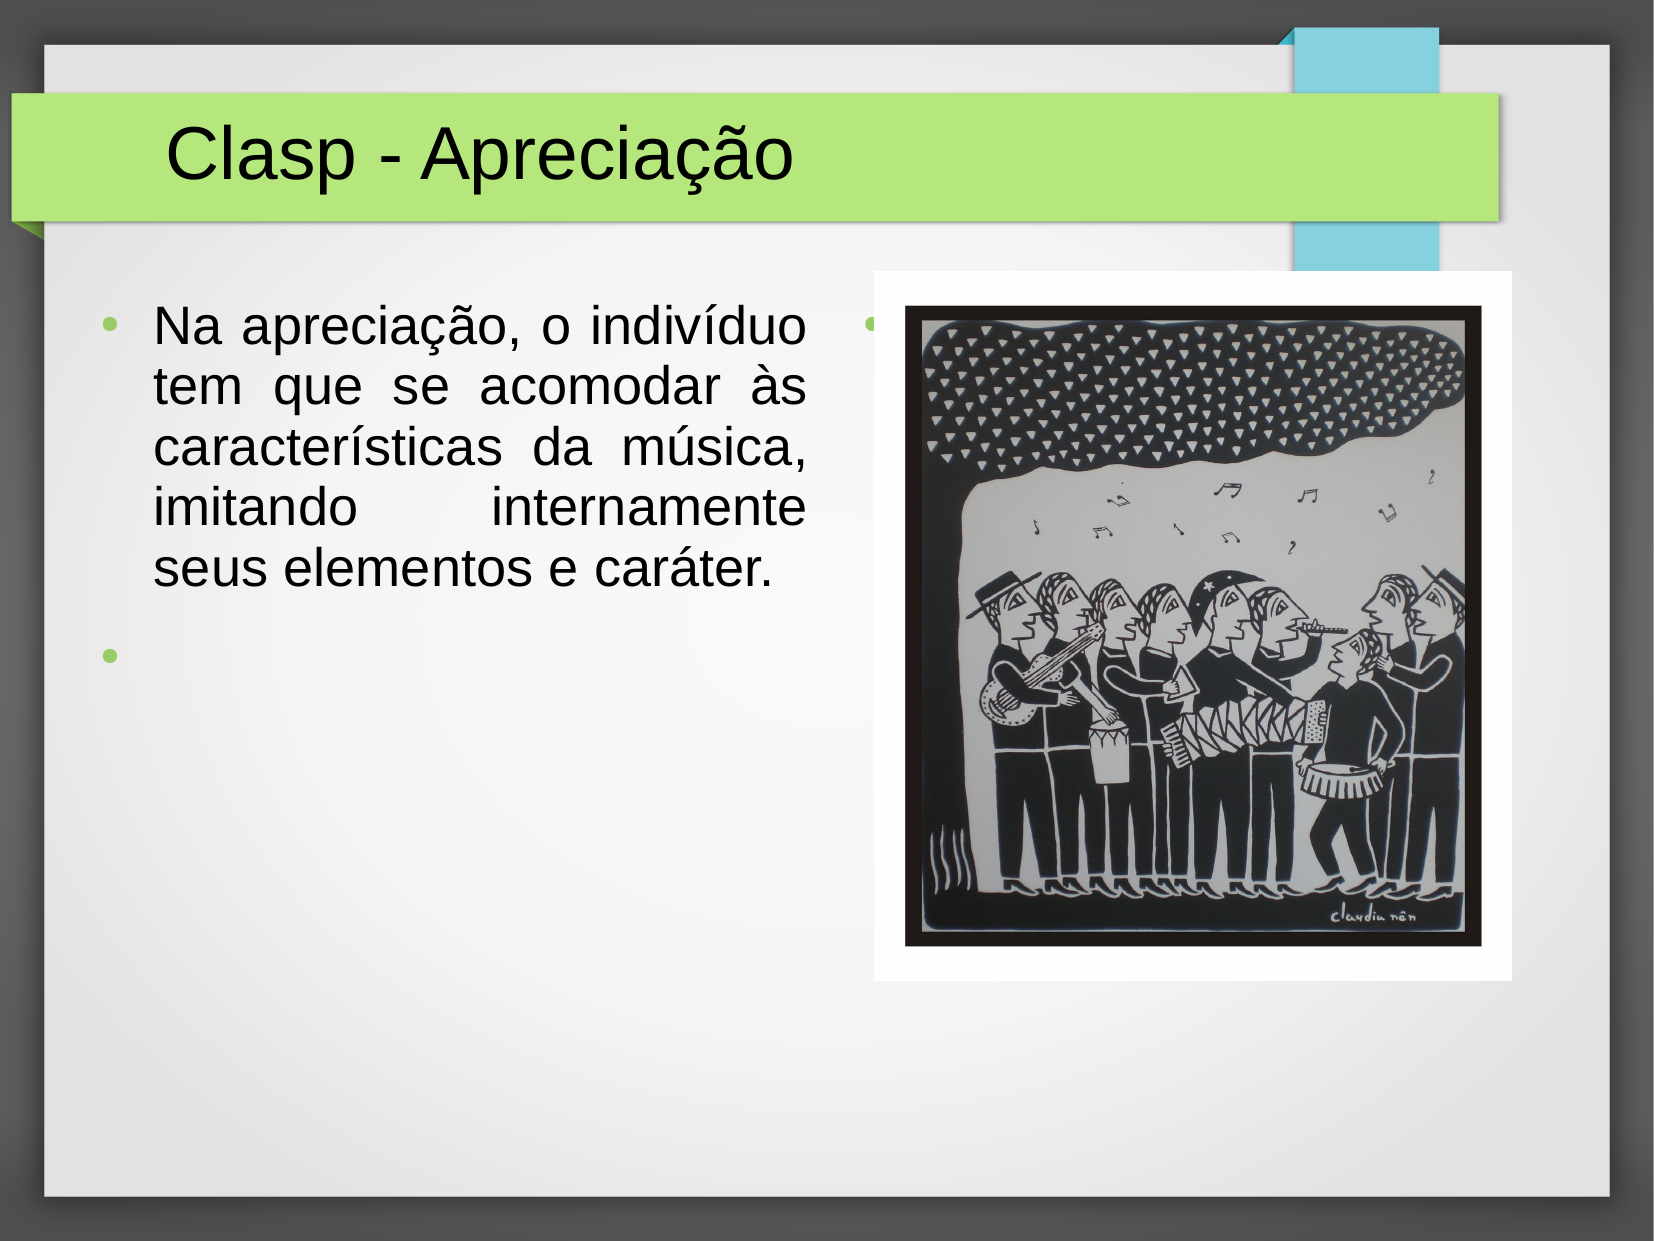

# Clasp - Apreciação
Na apreciação, o indivíduo tem que se acomodar às características da música, imitando internamente seus elementos e caráter.